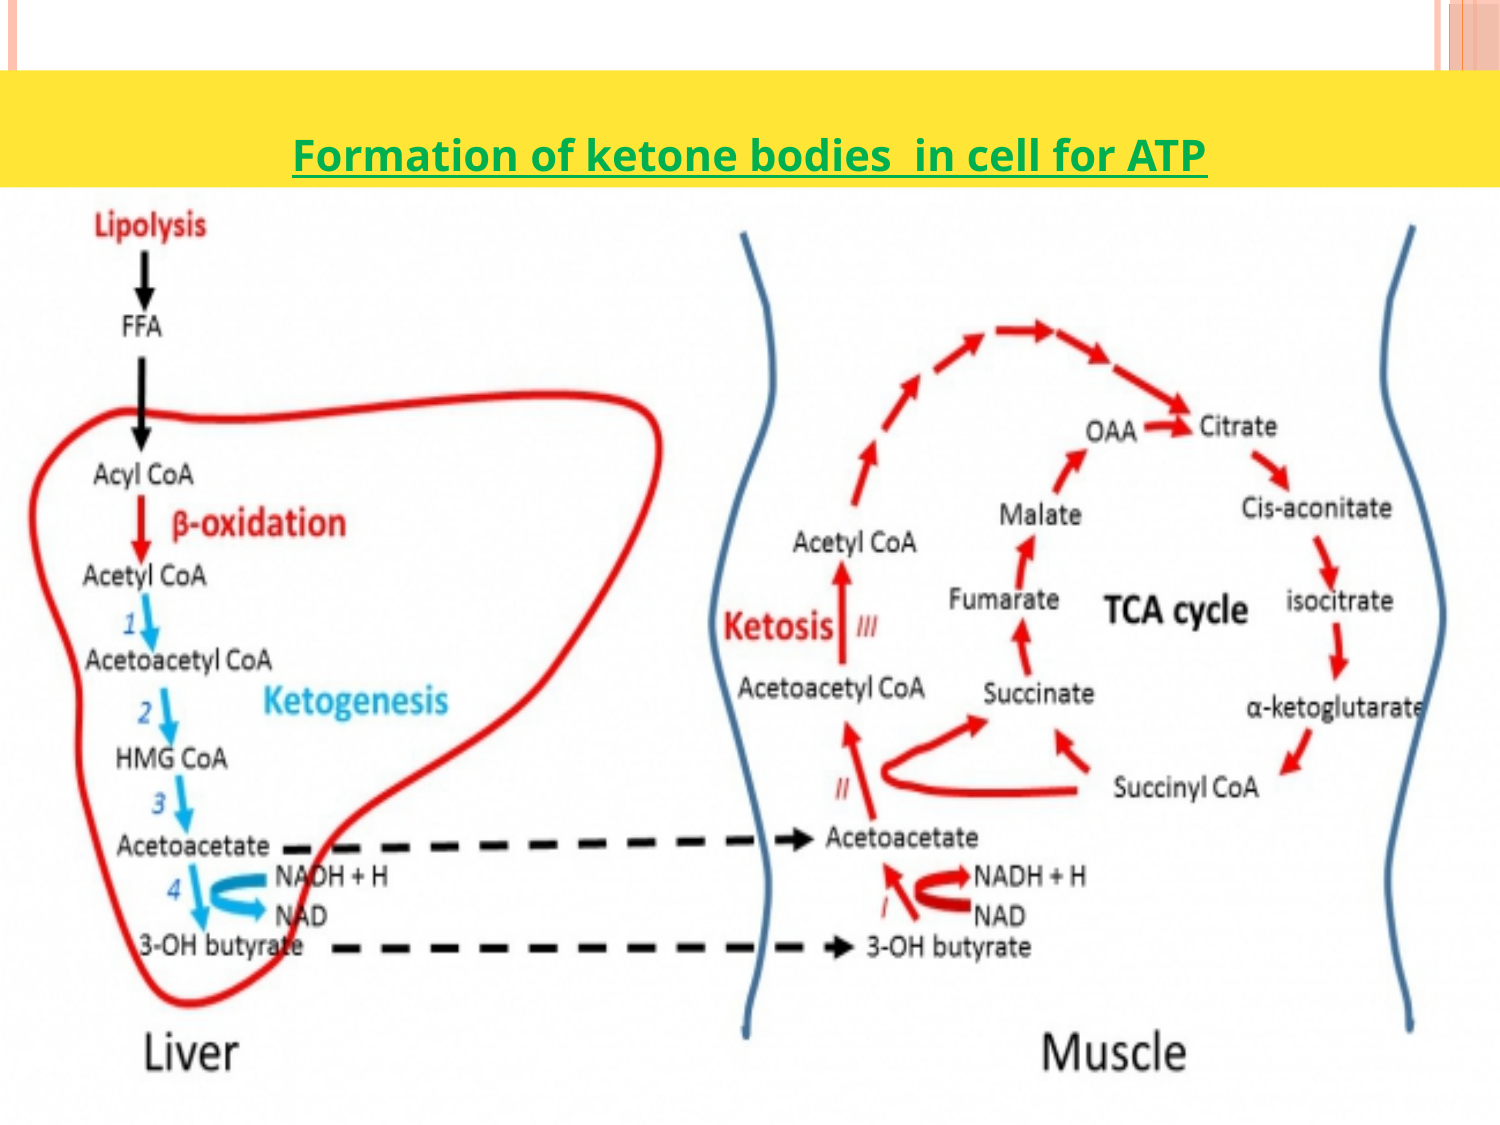

Formation of ketone bodies in cell for ATP